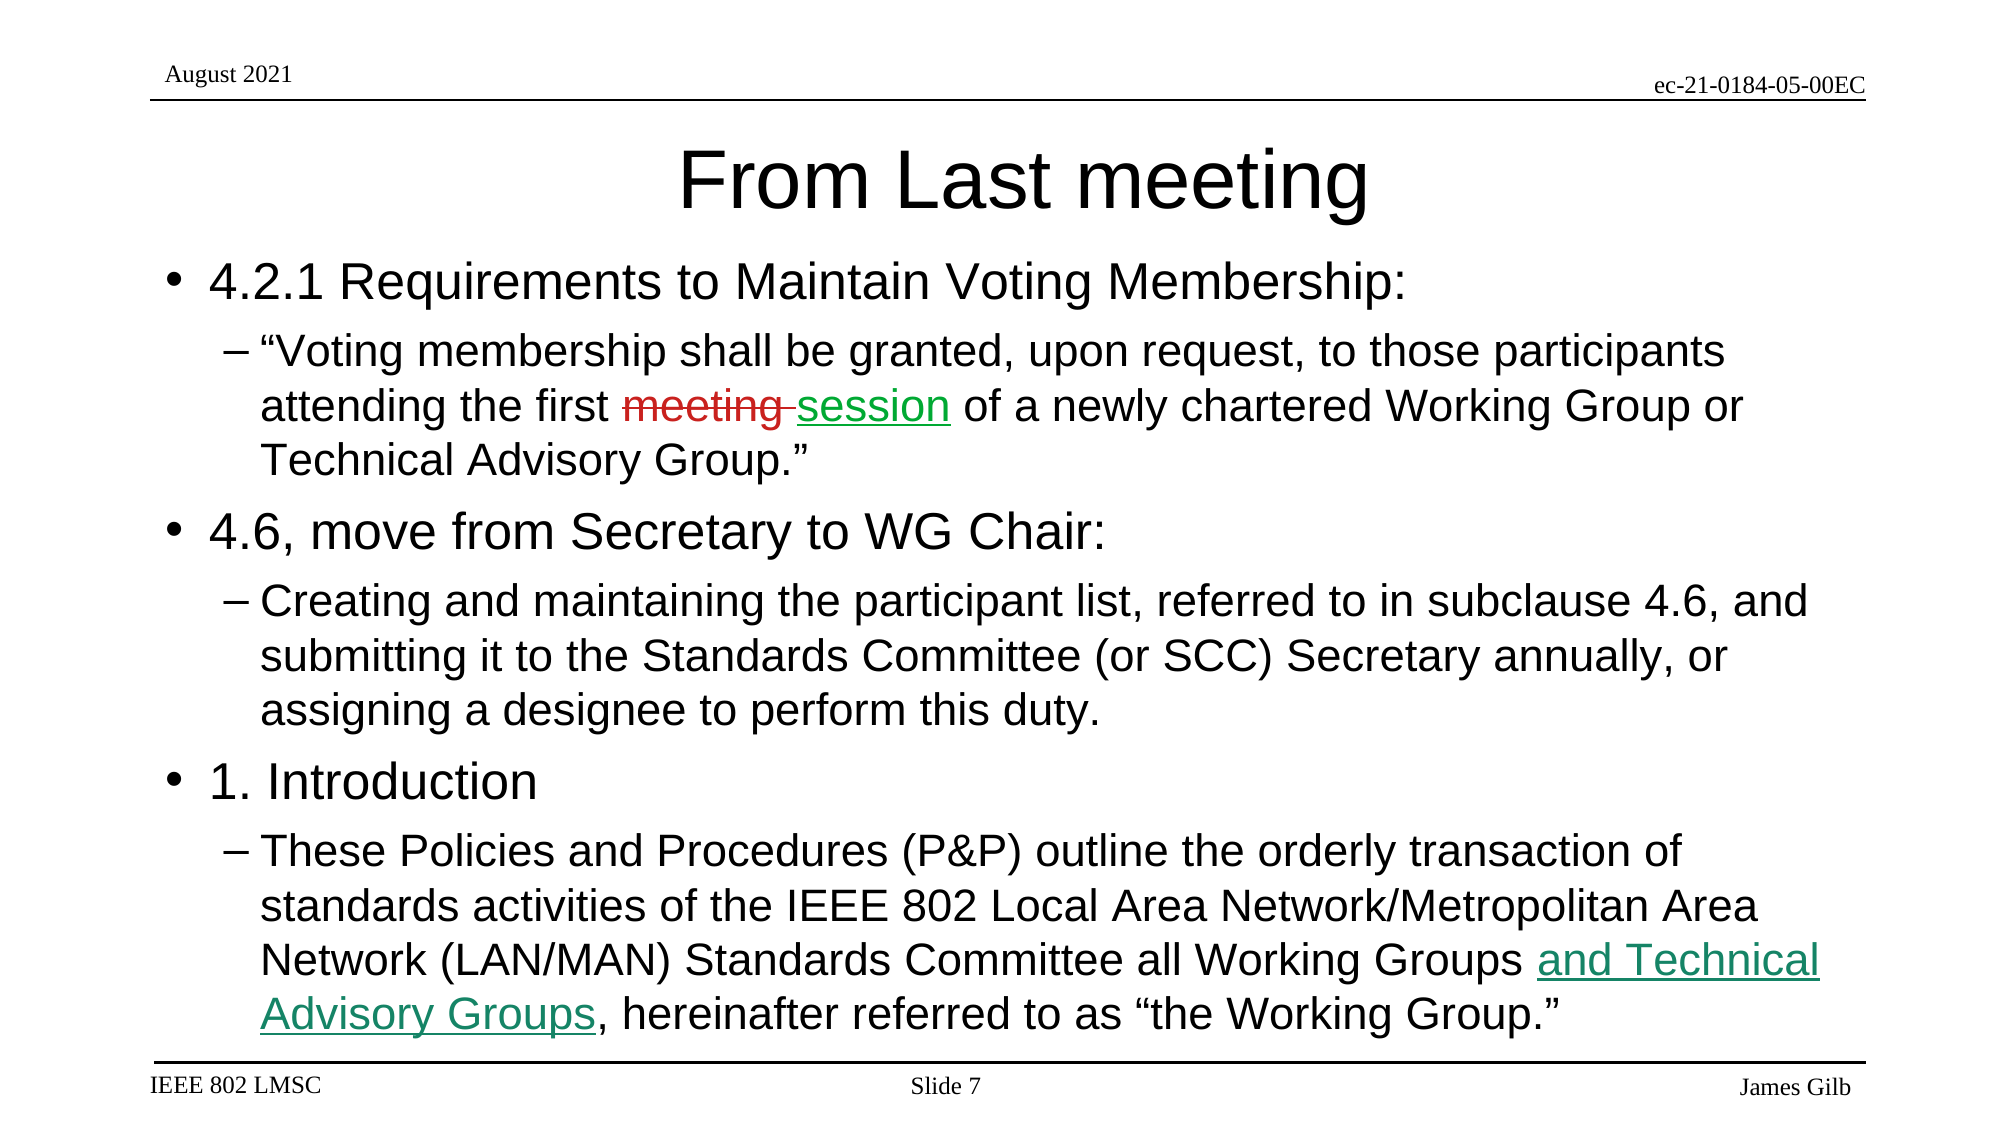

# From Last meeting
4.2.1 Requirements to Maintain Voting Membership:
“Voting membership shall be granted, upon request, to those participants attending the first meeting session of a newly chartered Working Group or Technical Advisory Group.”
4.6, move from Secretary to WG Chair:
Creating and maintaining the participant list, referred to in subclause 4.6, and submitting it to the Standards Committee (or SCC) Secretary annually, or assigning a designee to perform this duty.
1. Introduction
These Policies and Procedures (P&P) outline the orderly transaction of standards activities of the IEEE 802 Local Area Network/Metropolitan Area Network (LAN/MAN) Standards Committee all Working Groups and Technical Advisory Groups, hereinafter referred to as “the Working Group.”
7